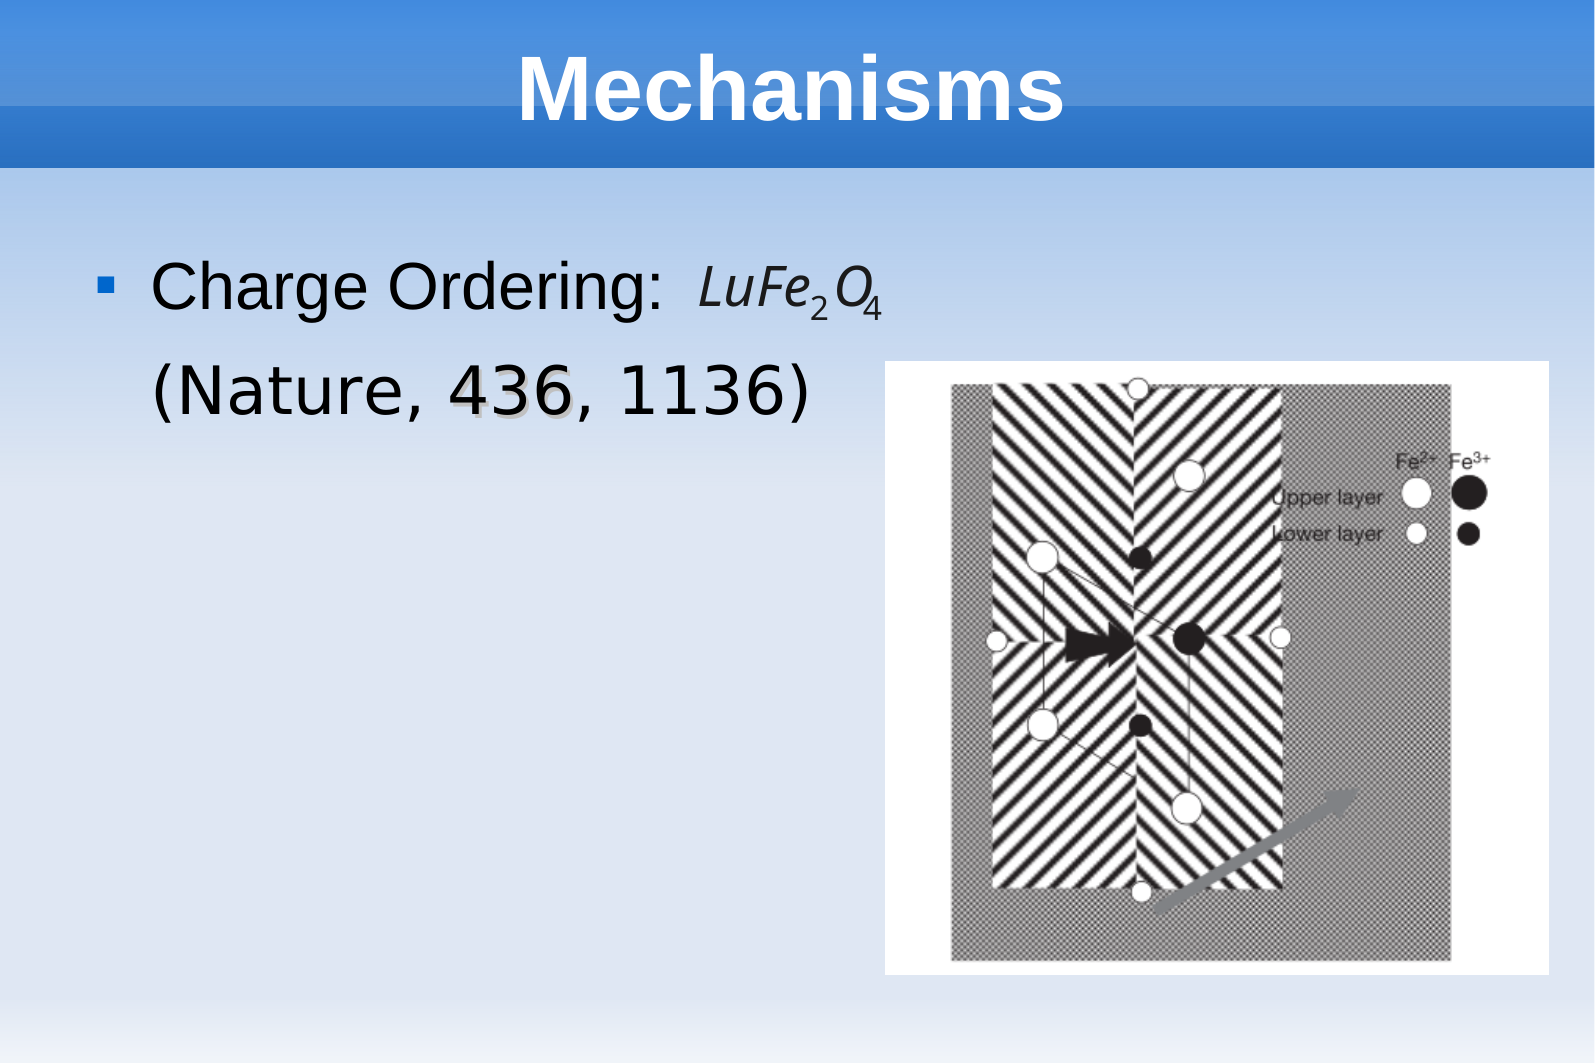

# Mechanisms
Charge Ordering:
(Nature, 436, 1136)